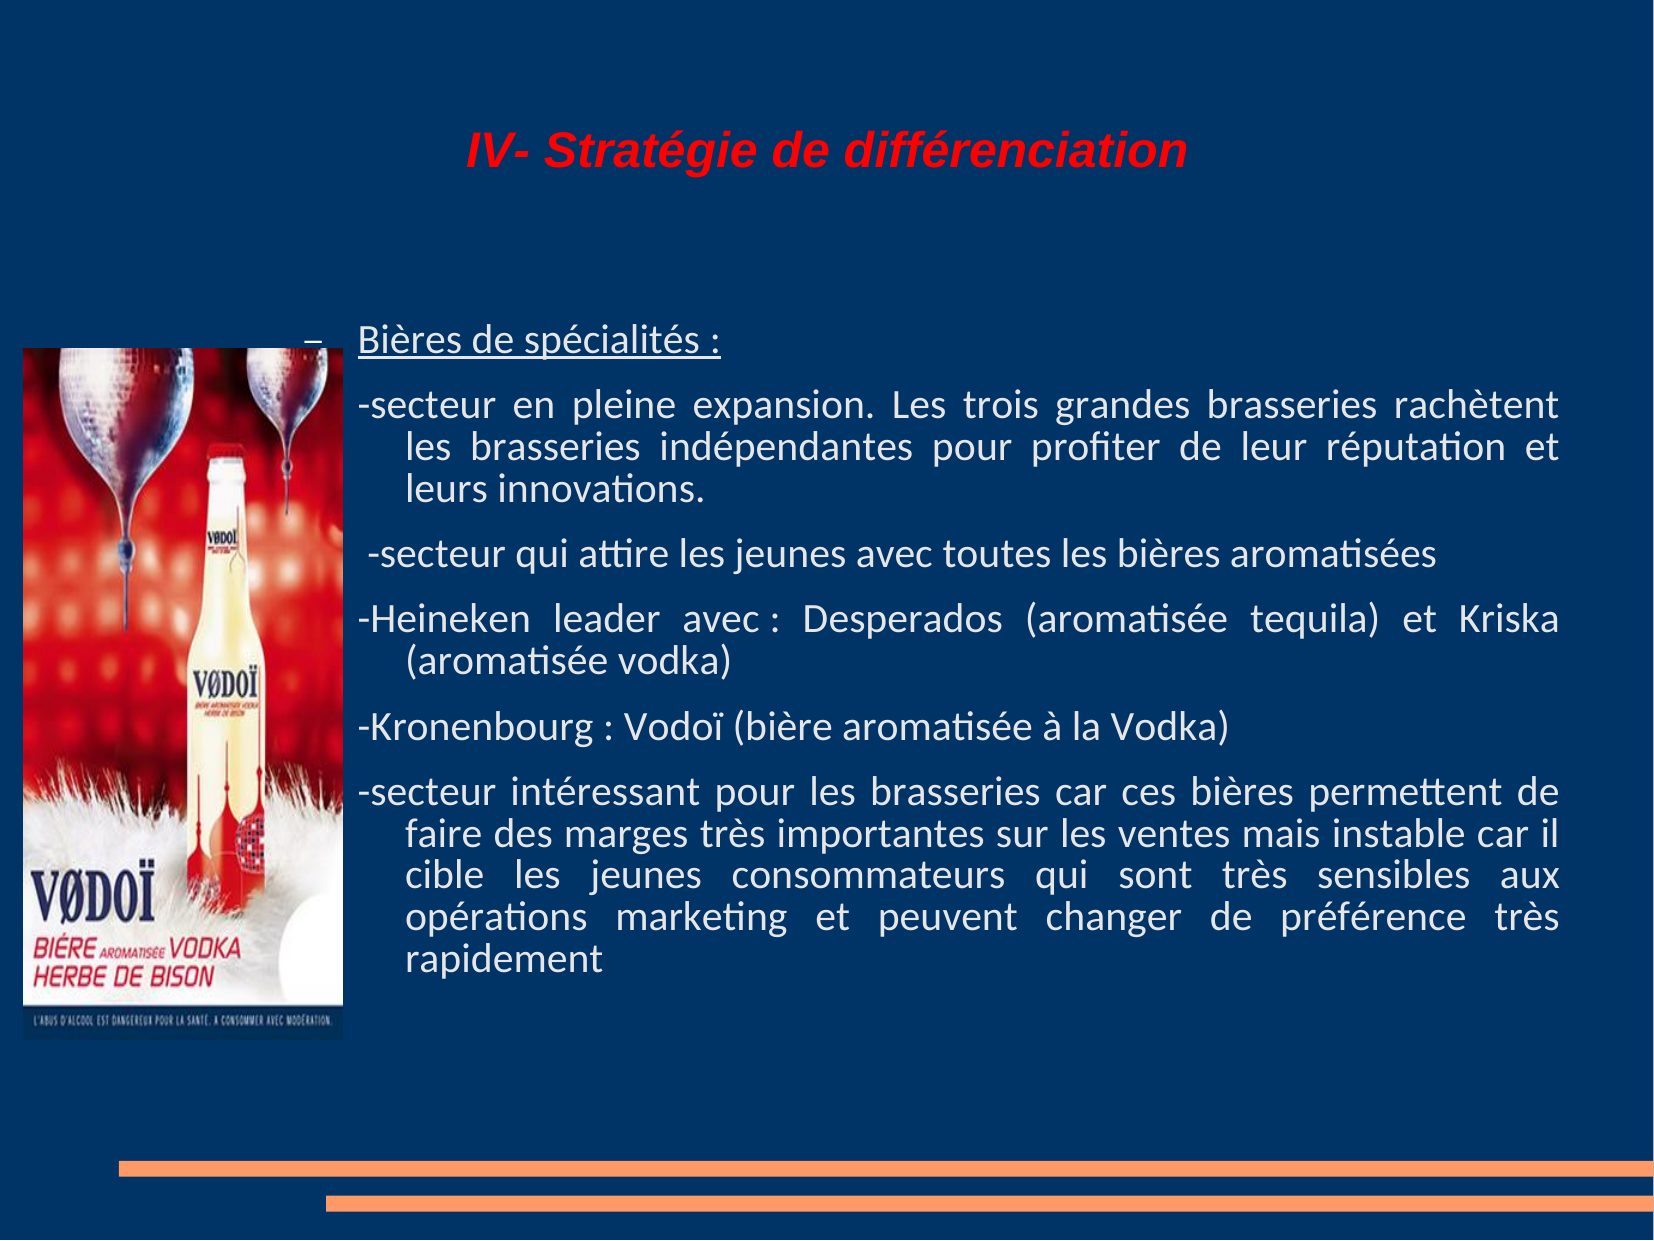

# IV- Stratégie de différenciation
Bières de spécialités :
-secteur en pleine expansion. Les trois grandes brasseries rachètent les brasseries indépendantes pour profiter de leur réputation et leurs innovations.
 -secteur qui attire les jeunes avec toutes les bières aromatisées
-Heineken leader avec : Desperados (aromatisée tequila) et Kriska (aromatisée vodka)
-Kronenbourg : Vodoï (bière aromatisée à la Vodka)
-secteur intéressant pour les brasseries car ces bières permettent de faire des marges très importantes sur les ventes mais instable car il cible les jeunes consommateurs qui sont très sensibles aux opérations marketing et peuvent changer de préférence très rapidement